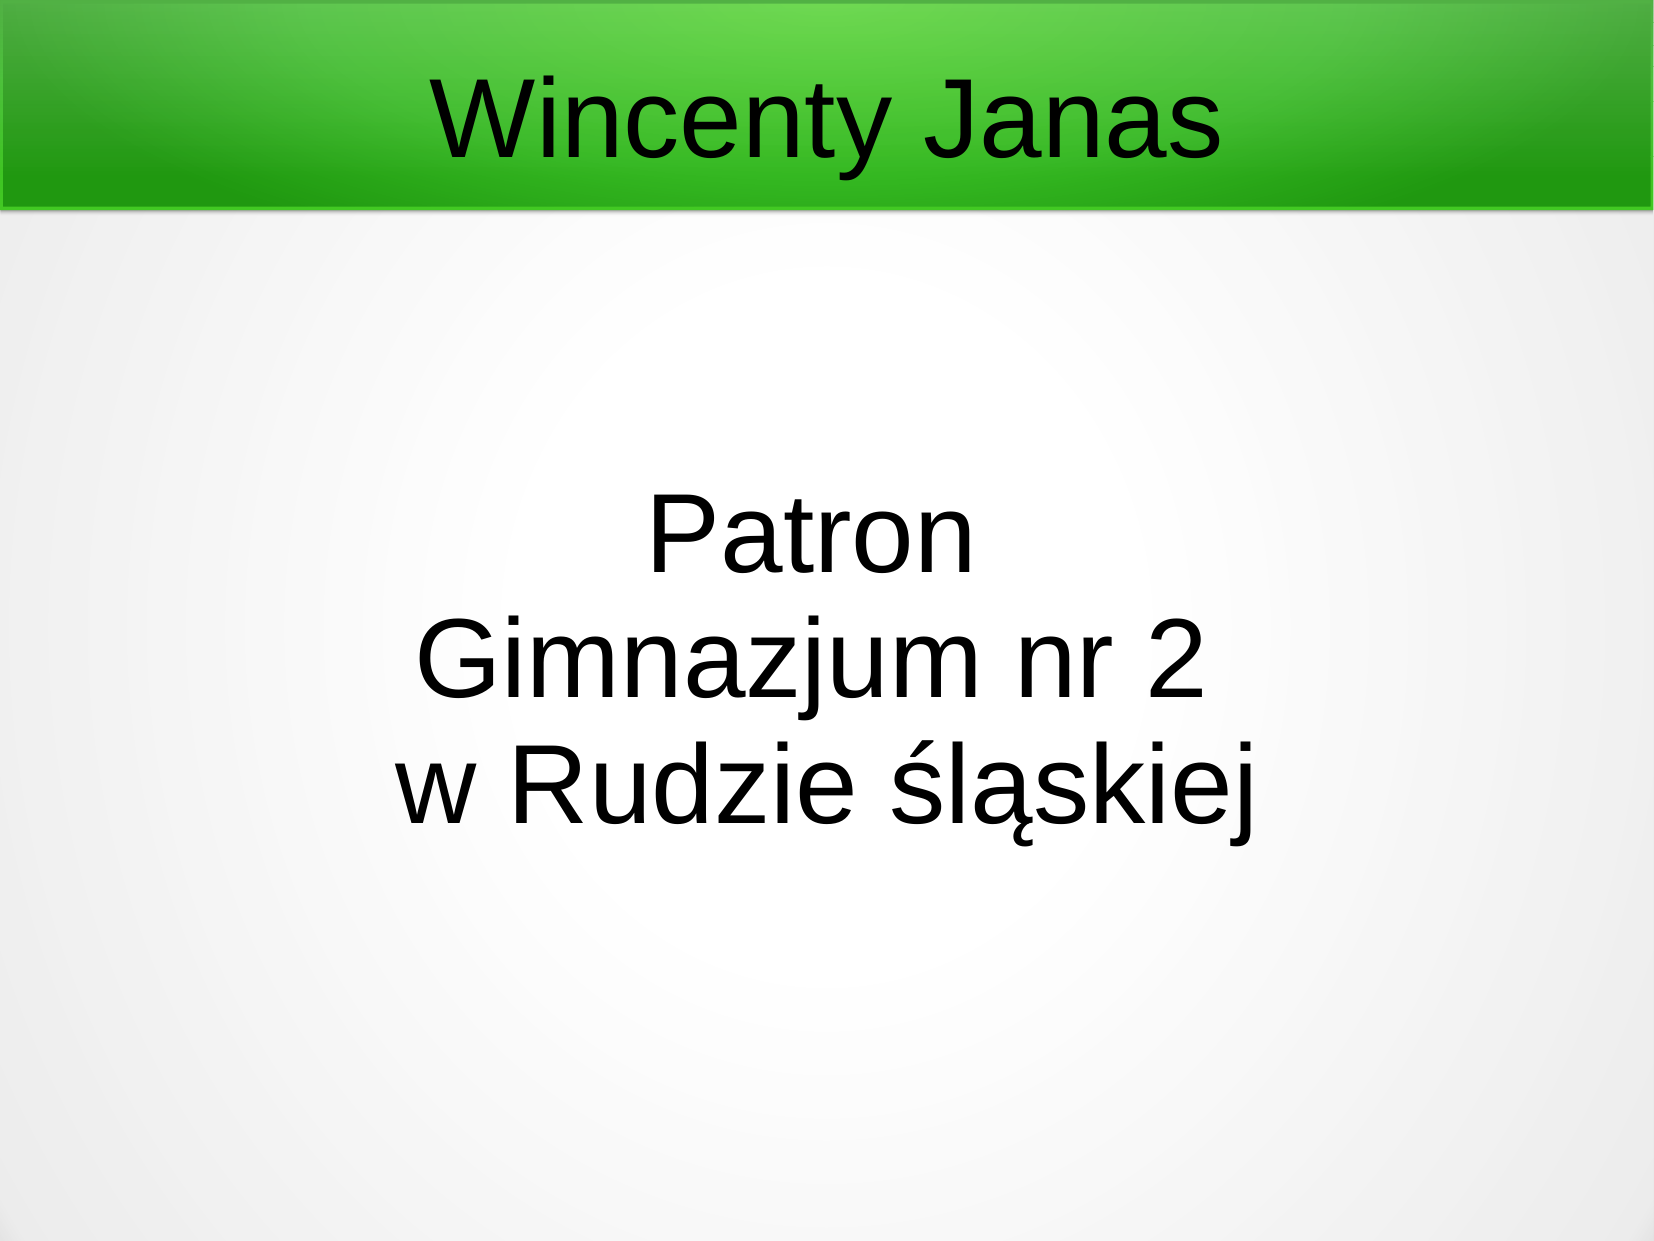

# Wincenty Janas
Patron
Gimnazjum nr 2
w Rudzie śląskiej